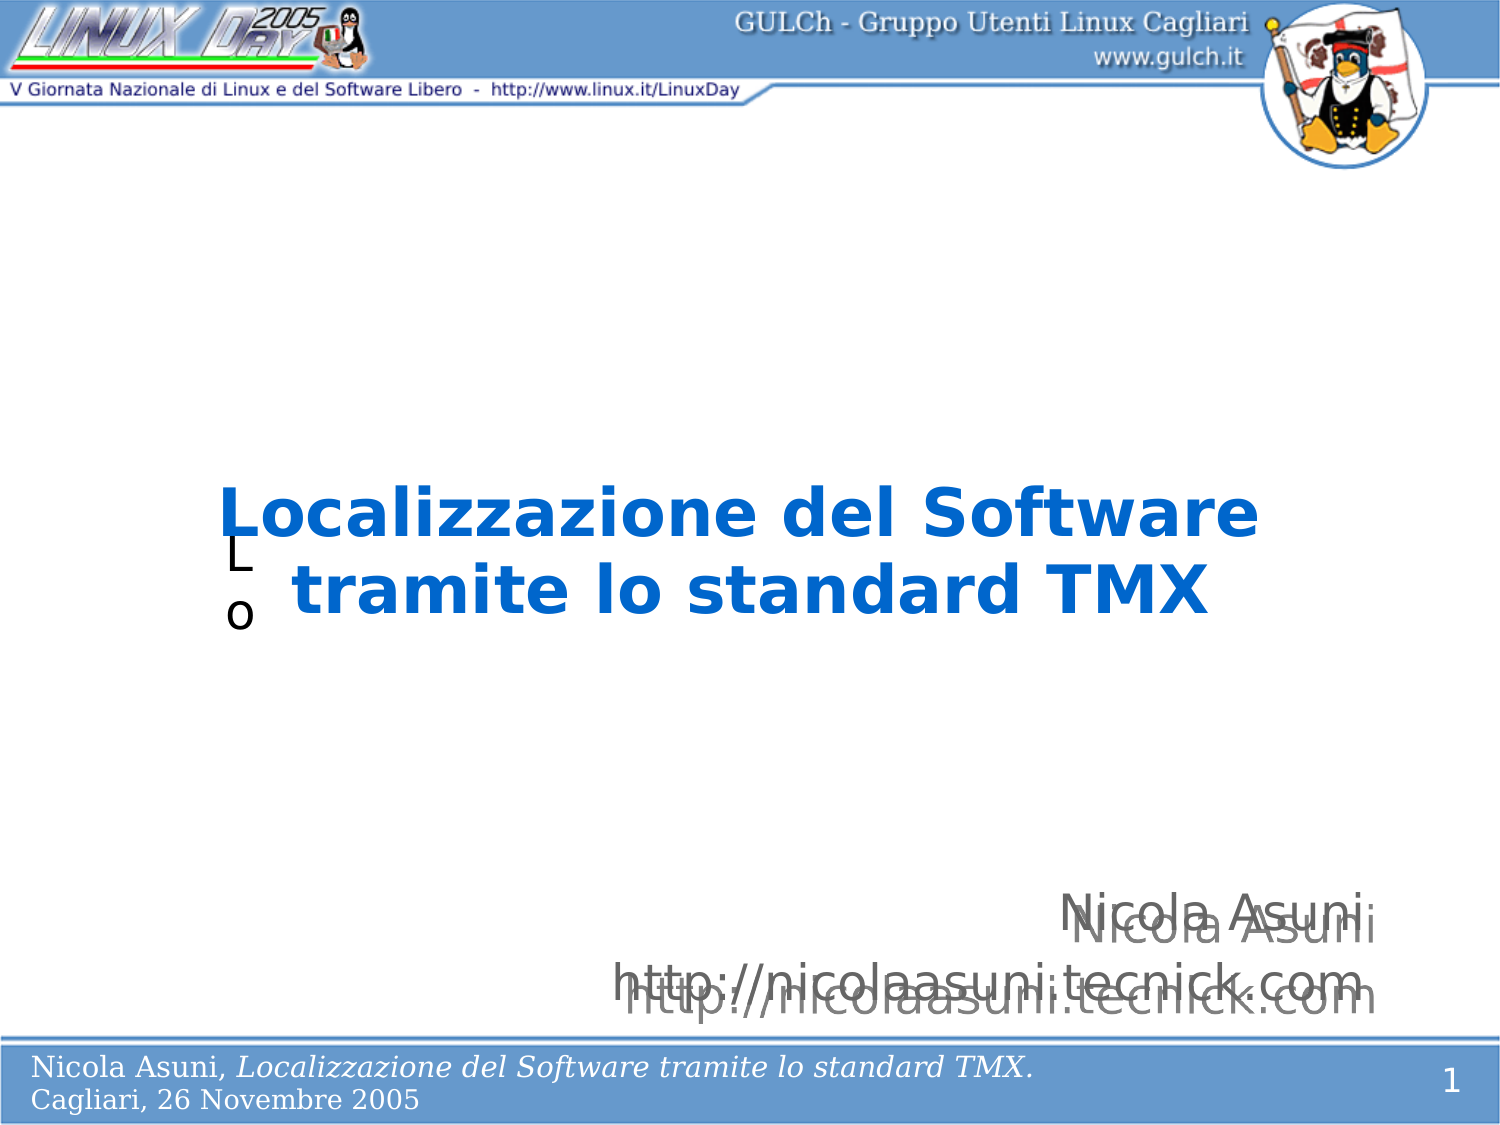

Localizzazione del Software
tramite lo standard TMX
Lo
Nicola Asuni
http://nicolaasuni.tecnick.com